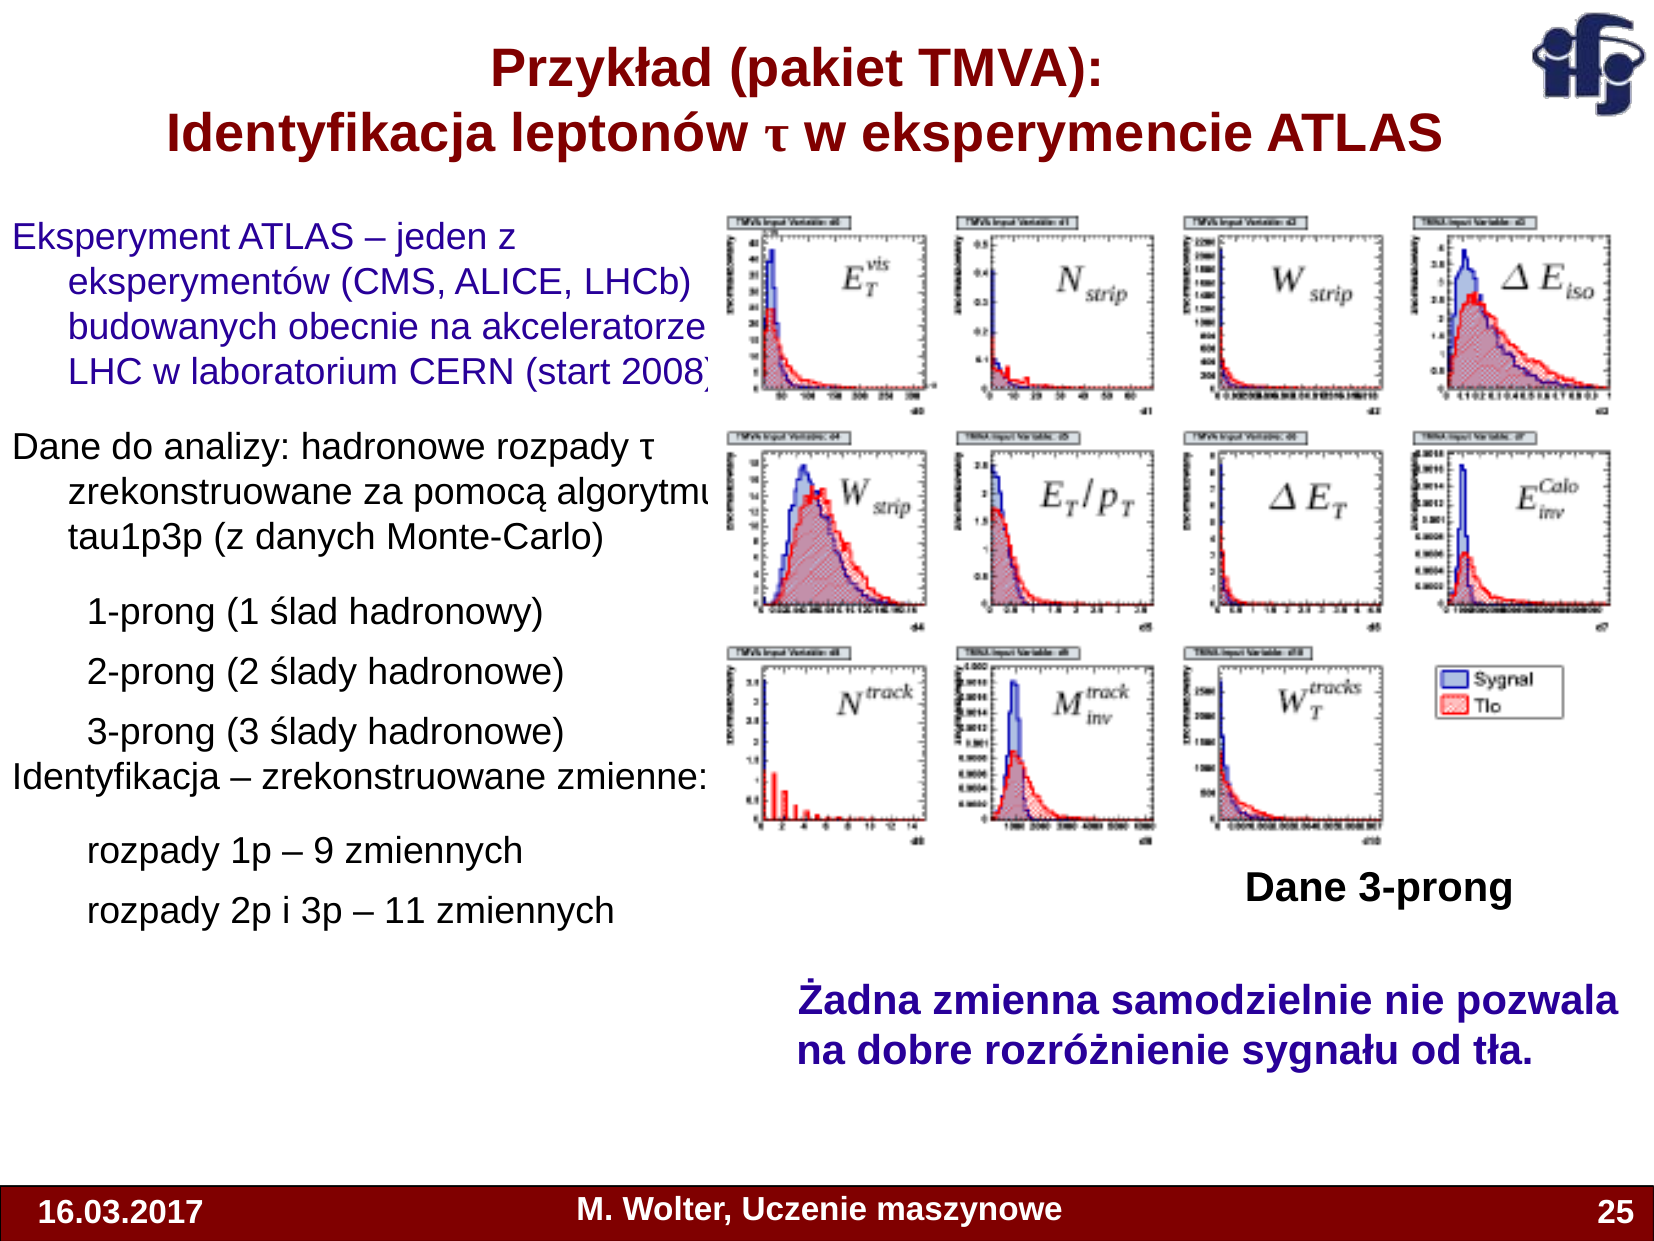

# Przykład (pakiet TMVA): Identyfikacja leptonów τ w eksperymencie ATLAS
Eksperyment ATLAS – jeden z eksperymentów (CMS, ALICE, LHCb) budowanych obecnie na akceleratorze LHC w laboratorium CERN (start 2008).
Dane do analizy: hadronowe rozpady τ zrekonstruowane za pomocą algorytmu tau1p3p (z danych Monte-Carlo)
1-prong (1 ślad hadronowy)
2-prong (2 ślady hadronowe)
3-prong (3 ślady hadronowe)
Identyfikacja – zrekonstruowane zmienne:
rozpady 1p – 9 zmiennych
rozpady 2p i 3p – 11 zmiennych
Dane 3-prong
 Żadna zmienna samodzielnie nie pozwala na dobre rozróżnienie sygnału od tła.